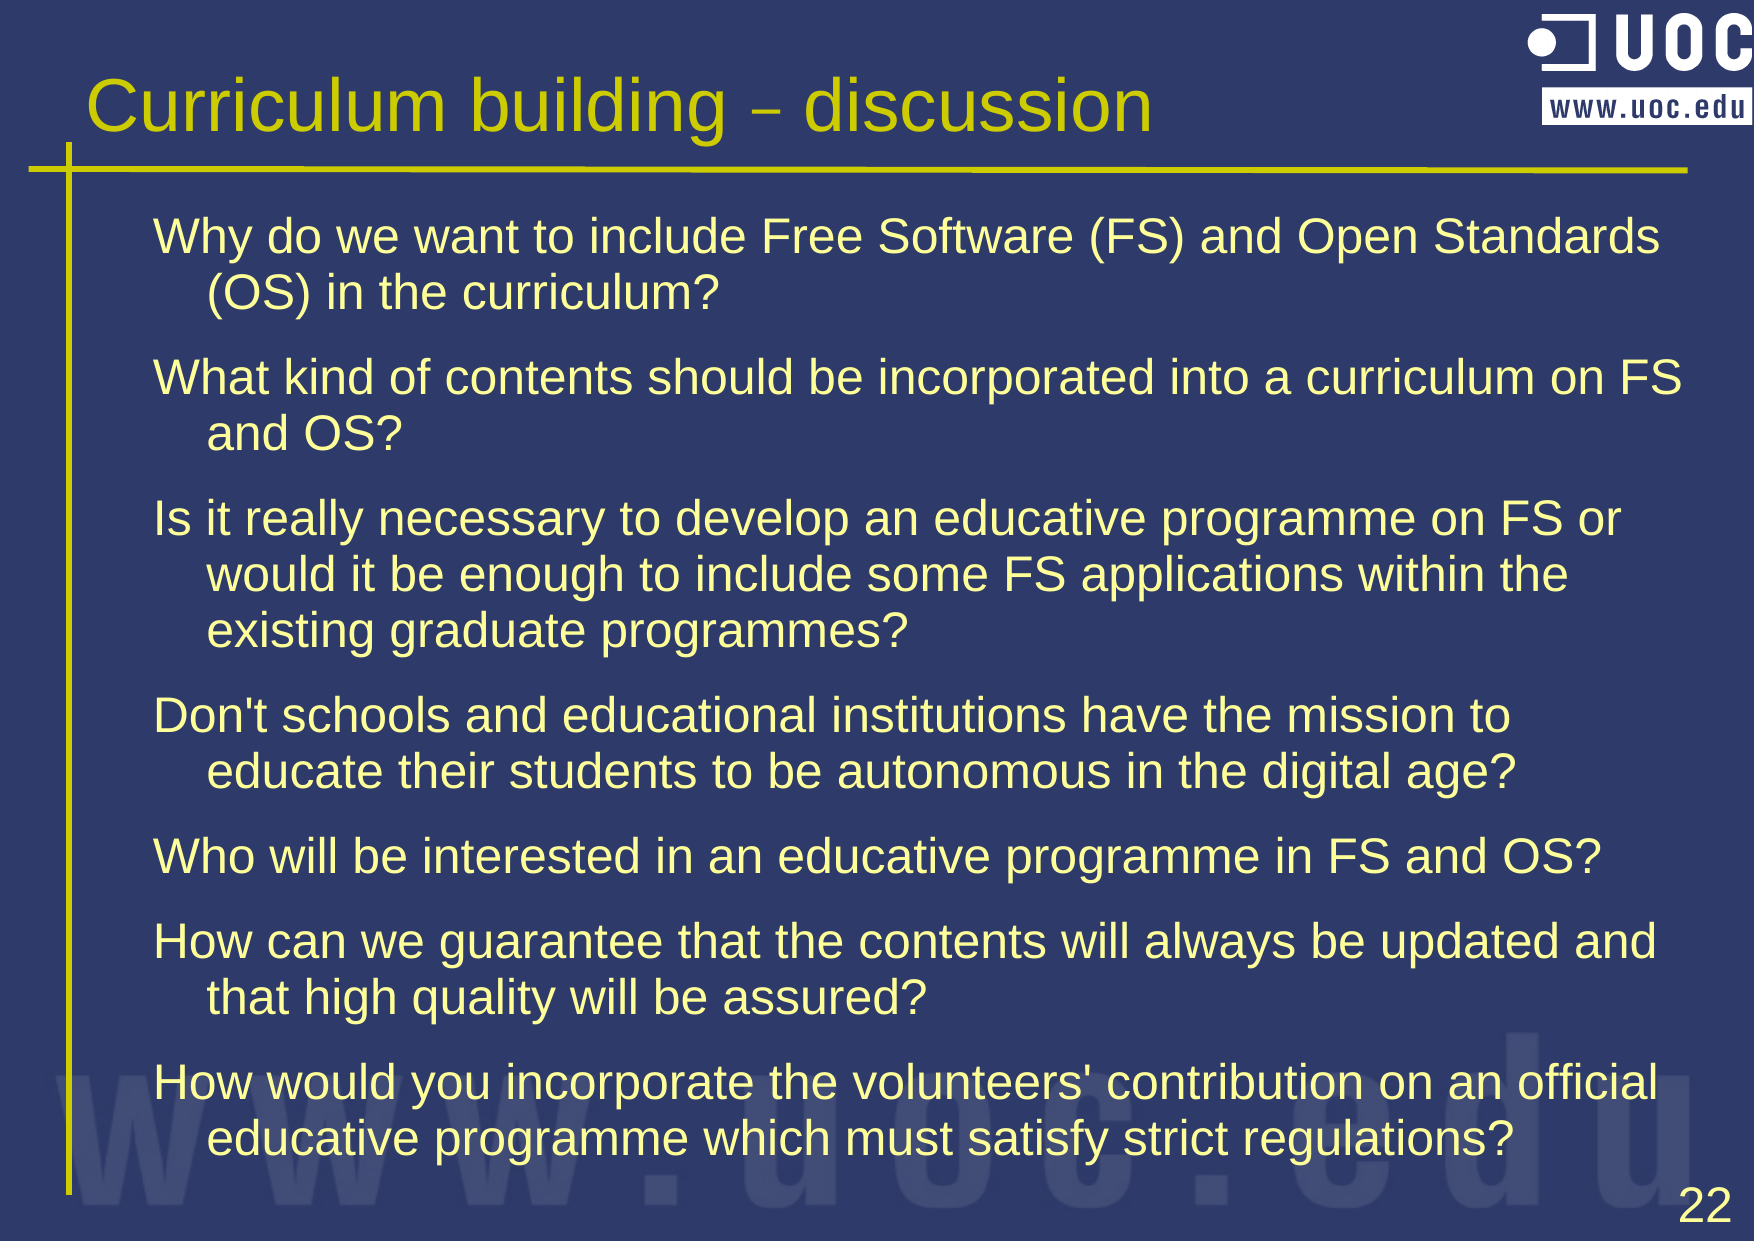

Curriculum building − discussion
# Why do we want to include Free Software (FS) and Open Standards (OS) in the curriculum?
What kind of contents should be incorporated into a curriculum on FS and OS?
Is it really necessary to develop an educative programme on FS or would it be enough to include some FS applications within the existing graduate programmes?
Don't schools and educational institutions have the mission to educate their students to be autonomous in the digital age?
Who will be interested in an educative programme in FS and OS?
How can we guarantee that the contents will always be updated and that high quality will be assured?
How would you incorporate the volunteers' contribution on an official educative programme which must satisfy strict regulations?